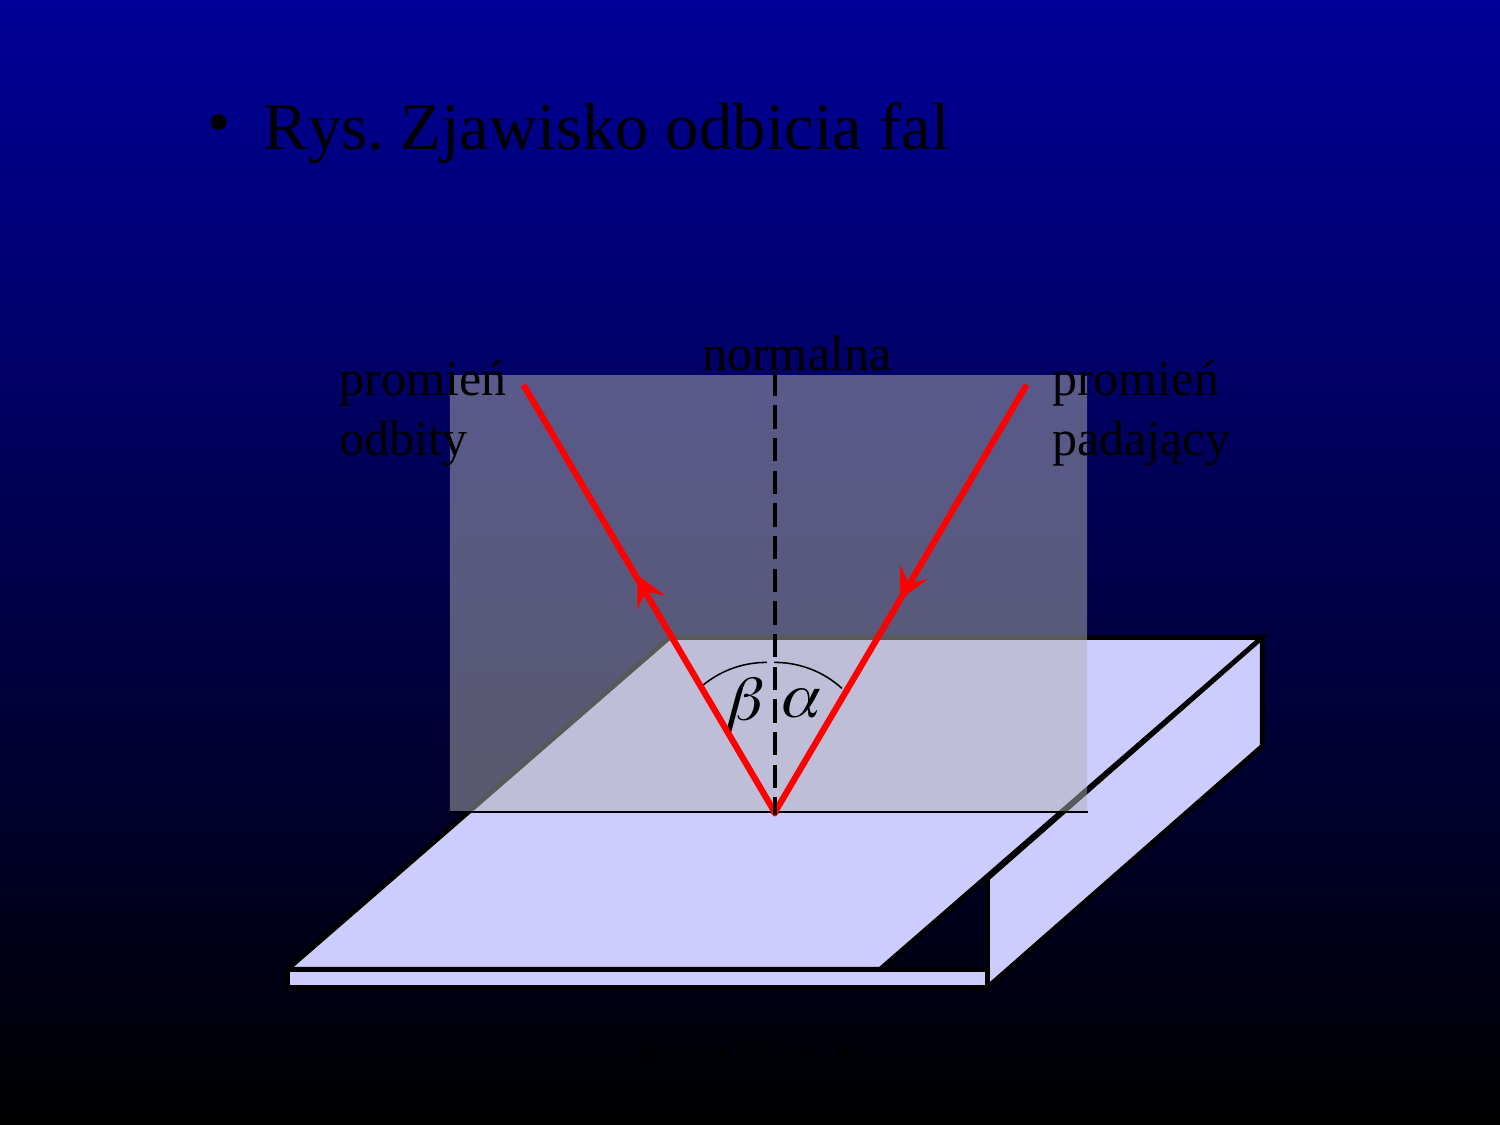

Rys. Zjawisko odbicia fal
normalna
promień odbity
promień padający
Bartosz Jabłonecki